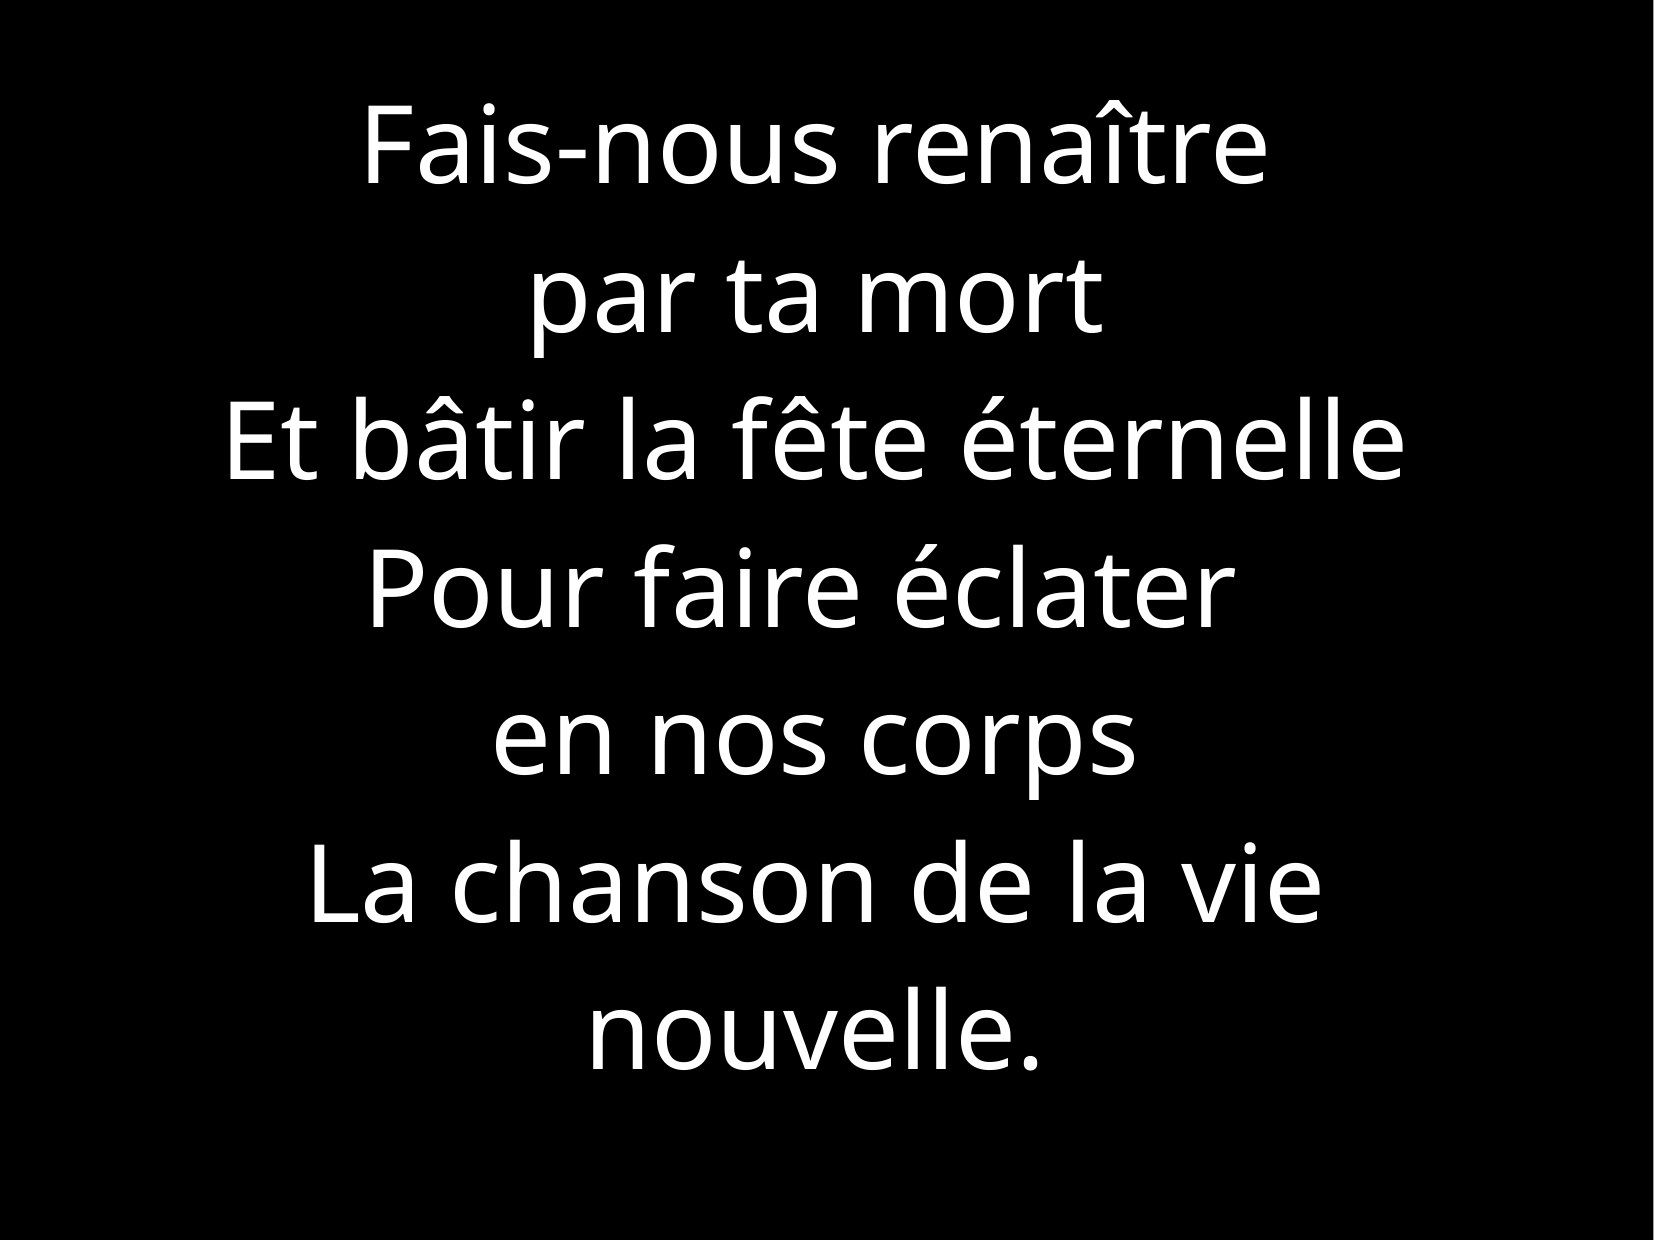

# Fais-nous renaître
par ta mort
Et bâtir la fête éternelle
Pour faire éclater
en nos corps
La chanson de la vie nouvelle.